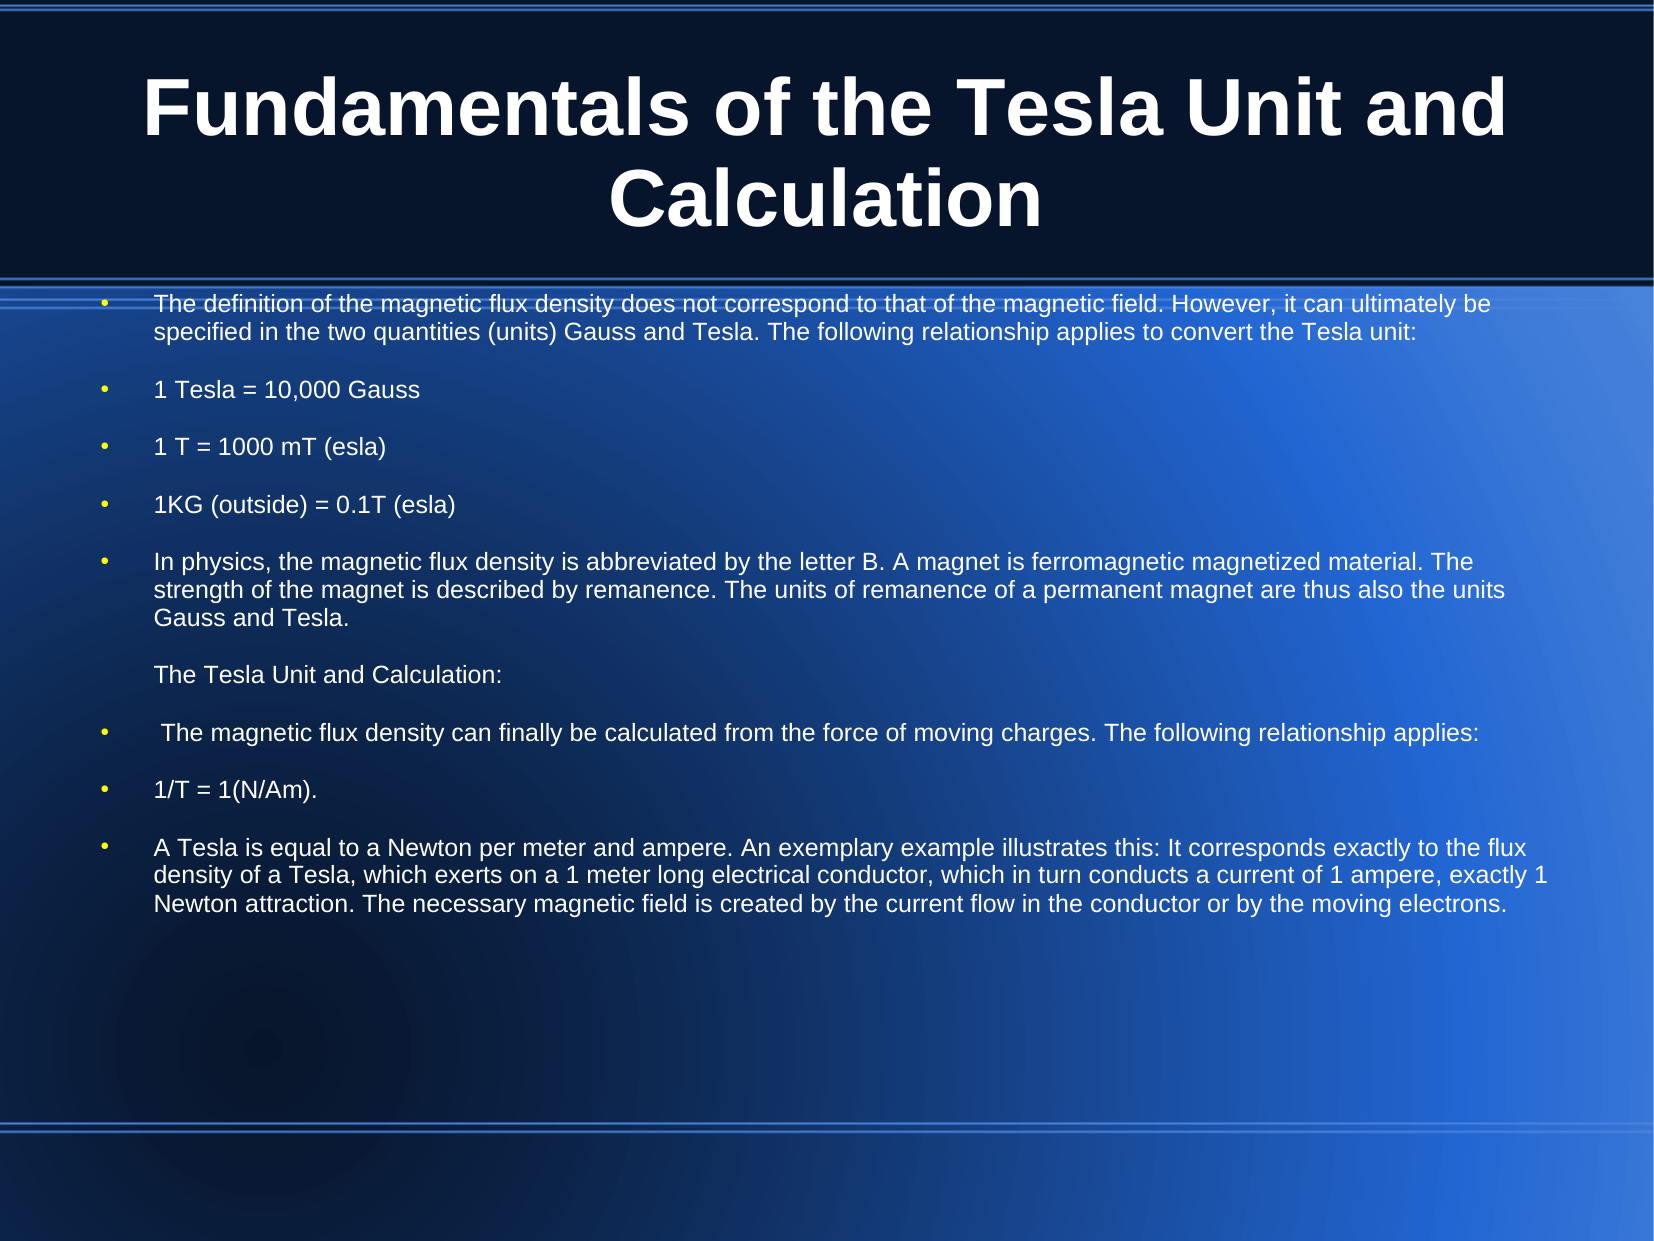

# Fundamentals of the Tesla Unit and Calculation
The definition of the magnetic flux density does not correspond to that of the magnetic field. However, it can ultimately be specified in the two quantities (units) Gauss and Tesla. The following relationship applies to convert the Tesla unit:
1 Tesla = 10,000 Gauss
1 T = 1000 mT (esla)
1KG (outside) = 0.1T (esla)
In physics, the magnetic flux density is abbreviated by the letter B. A magnet is ferromagnetic magnetized material. The strength of the magnet is described by remanence. The units of remanence of a permanent magnet are thus also the units Gauss and Tesla.
The Tesla Unit and Calculation:
 The magnetic flux density can finally be calculated from the force of moving charges. The following relationship applies:
1/T = 1(N/Am).
A Tesla is equal to a Newton per meter and ampere. An exemplary example illustrates this: It corresponds exactly to the flux density of a Tesla, which exerts on a 1 meter long electrical conductor, which in turn conducts a current of 1 ampere, exactly 1 Newton attraction. The necessary magnetic field is created by the current flow in the conductor or by the moving electrons.